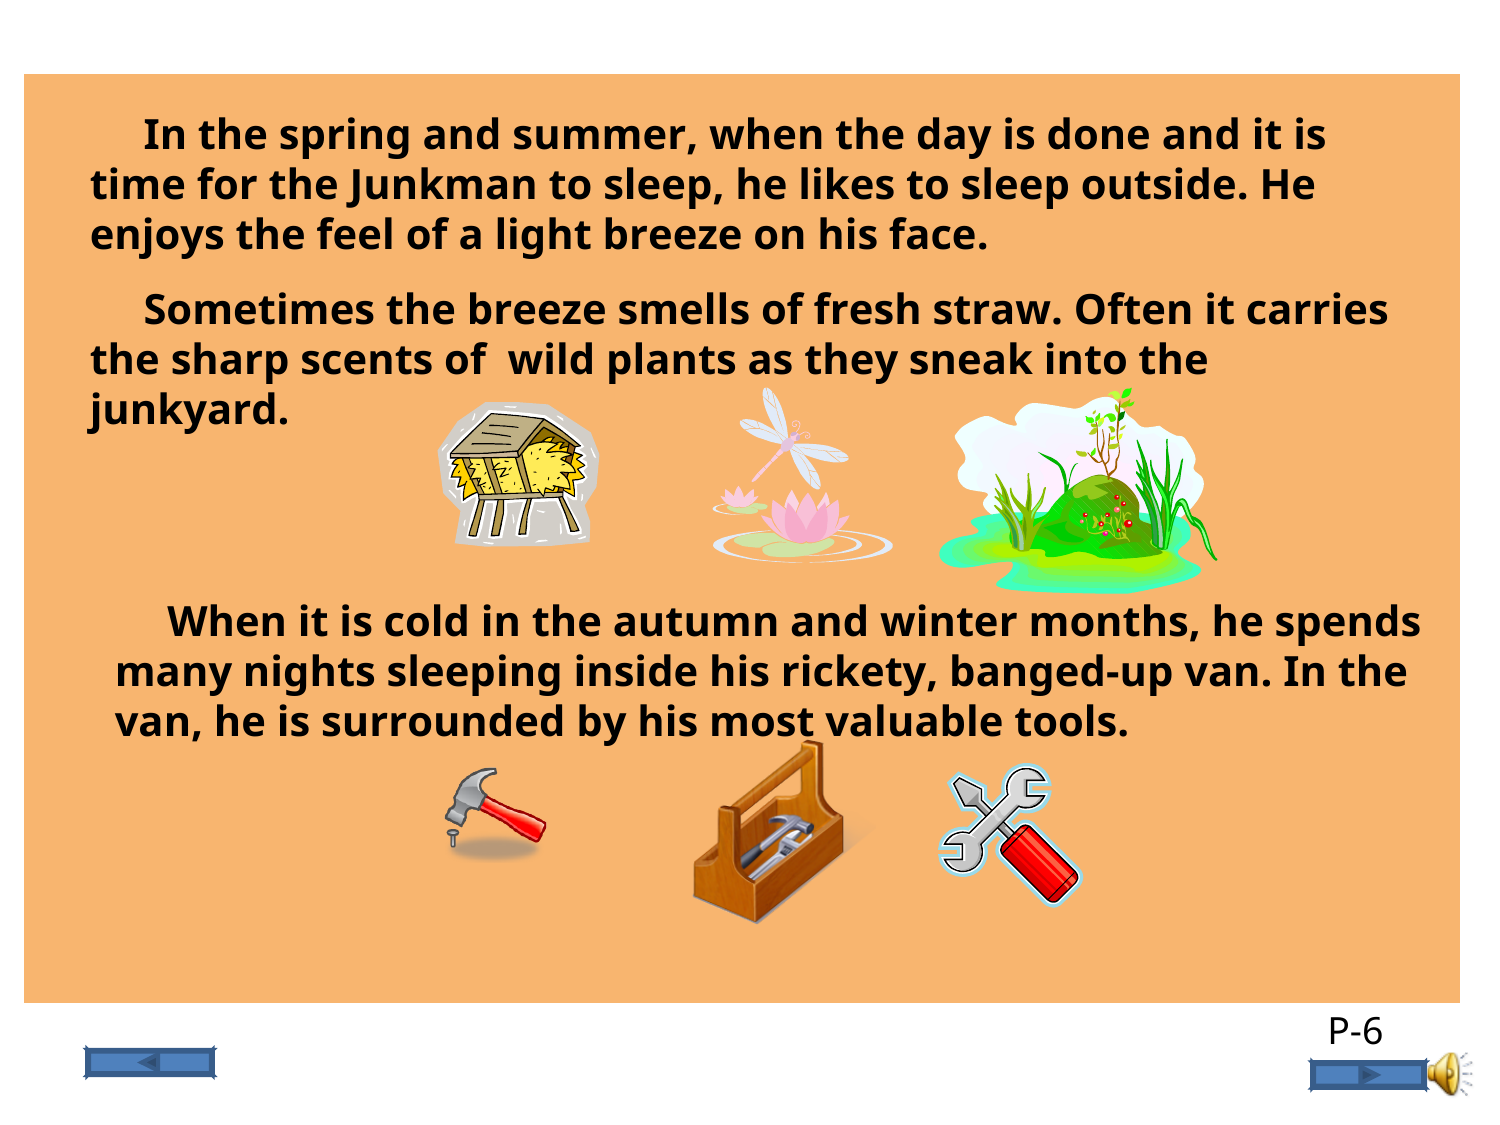

In the spring and summer, when the day is done and it is time for the Junkman to sleep, he likes to sleep outside. He enjoys the feel of a light breeze on his face.
 Sometimes the breeze smells of fresh straw. Often it carries the sharp scents of wild plants as they sneak into the junkyard.
 When it is cold in the autumn and winter months, he spends many nights sleeping inside his rickety, banged-up van. In the van, he is surrounded by his most valuable tools.
P-6